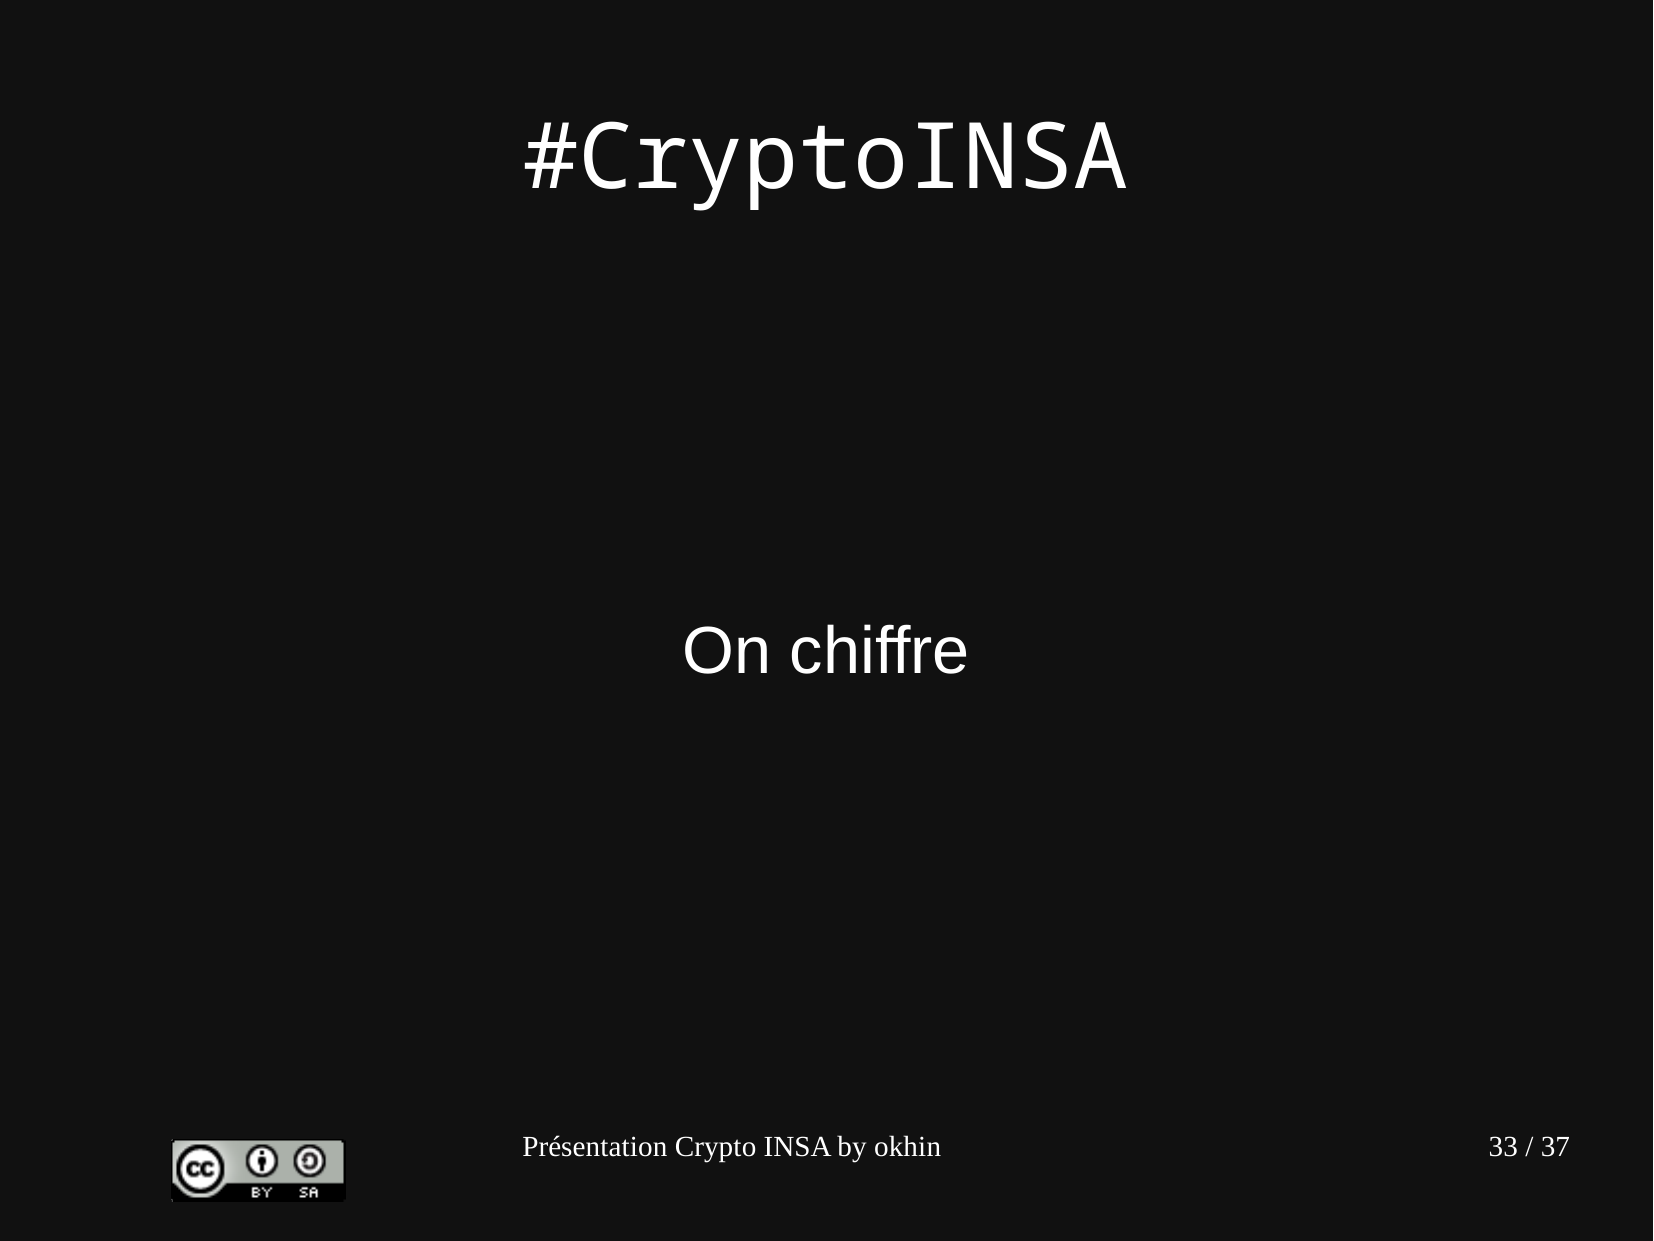

# #CryptoINSA
On chiffre
Présentation Crypto INSA by okhin
33